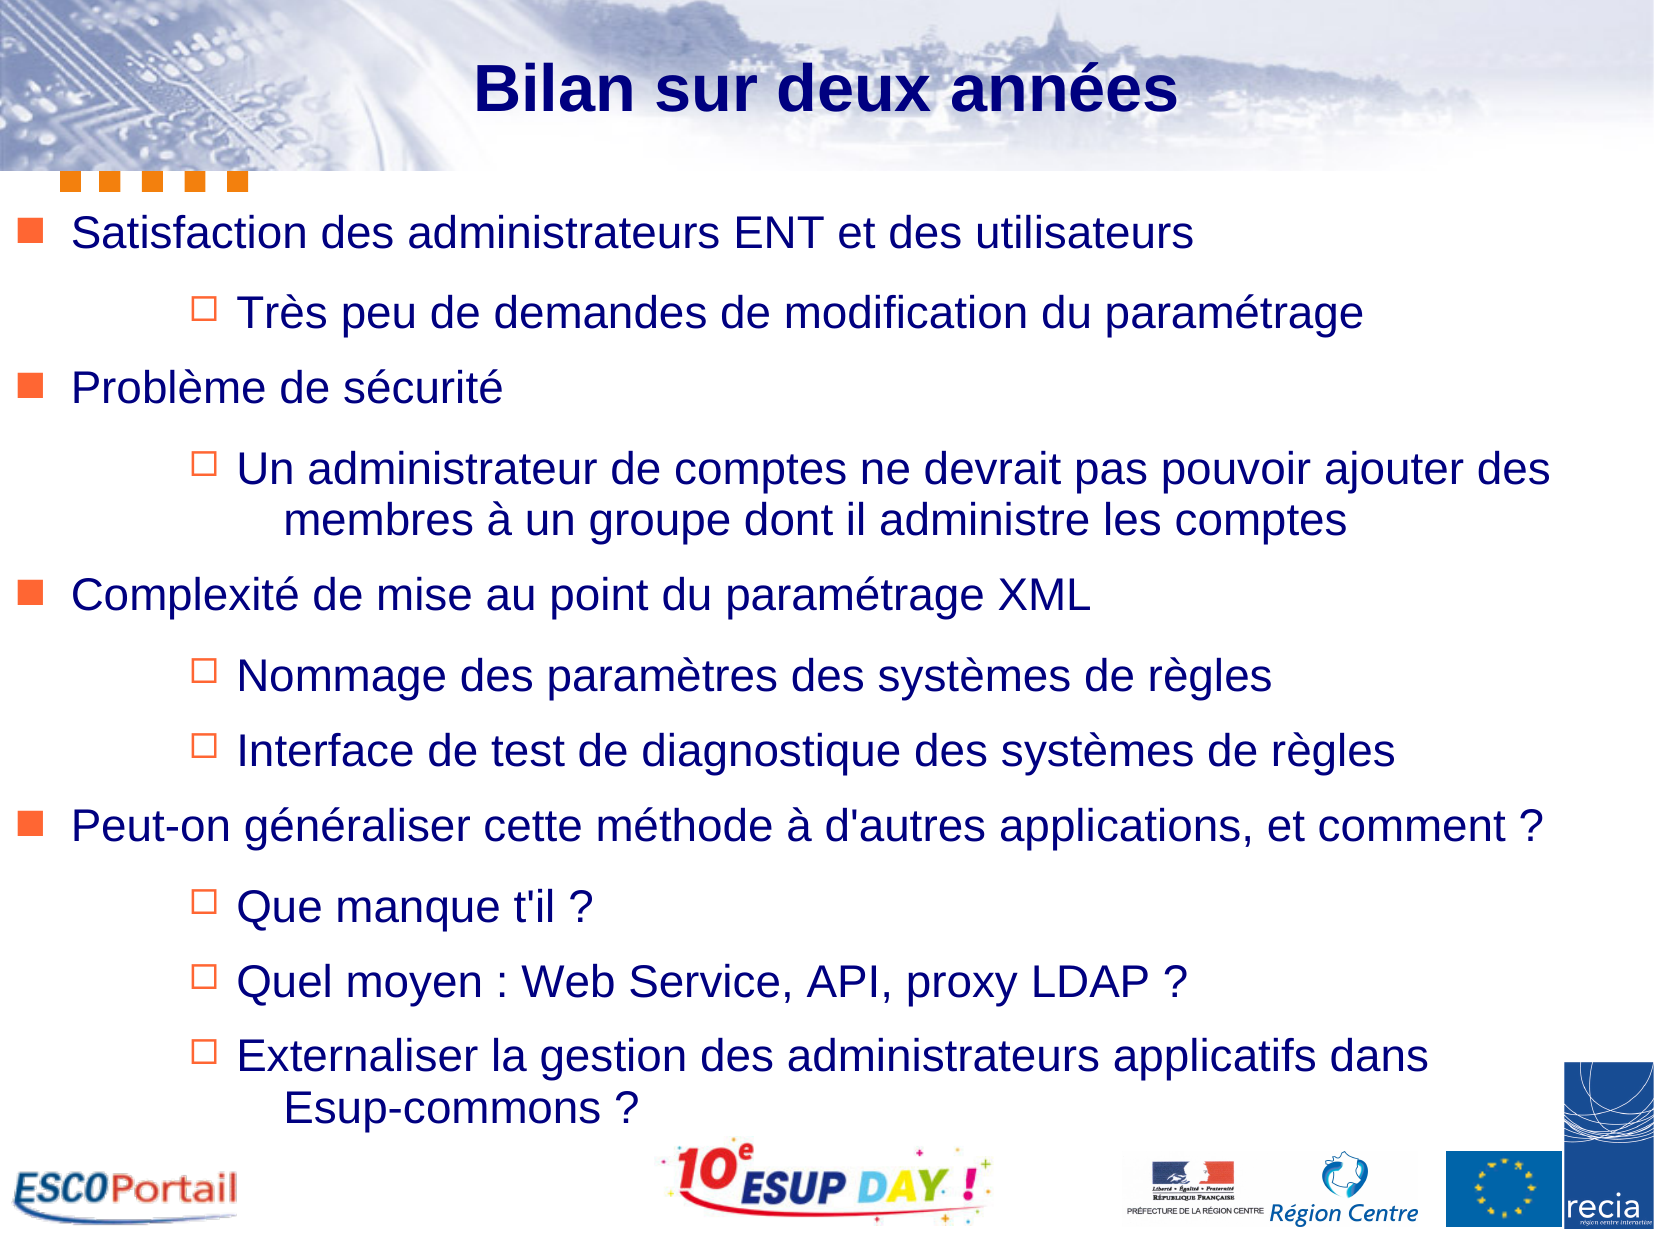

# Bilan sur deux années
Satisfaction des administrateurs ENT et des utilisateurs
Très peu de demandes de modification du paramétrage
Problème de sécurité
Un administrateur de comptes ne devrait pas pouvoir ajouter des membres à un groupe dont il administre les comptes
Complexité de mise au point du paramétrage XML
Nommage des paramètres des systèmes de règles
Interface de test de diagnostique des systèmes de règles
Peut-on généraliser cette méthode à d'autres applications, et comment ?
Que manque t'il ?
Quel moyen : Web Service, API, proxy LDAP ?
Externaliser la gestion des administrateurs applicatifs dans
Esup-commons ?